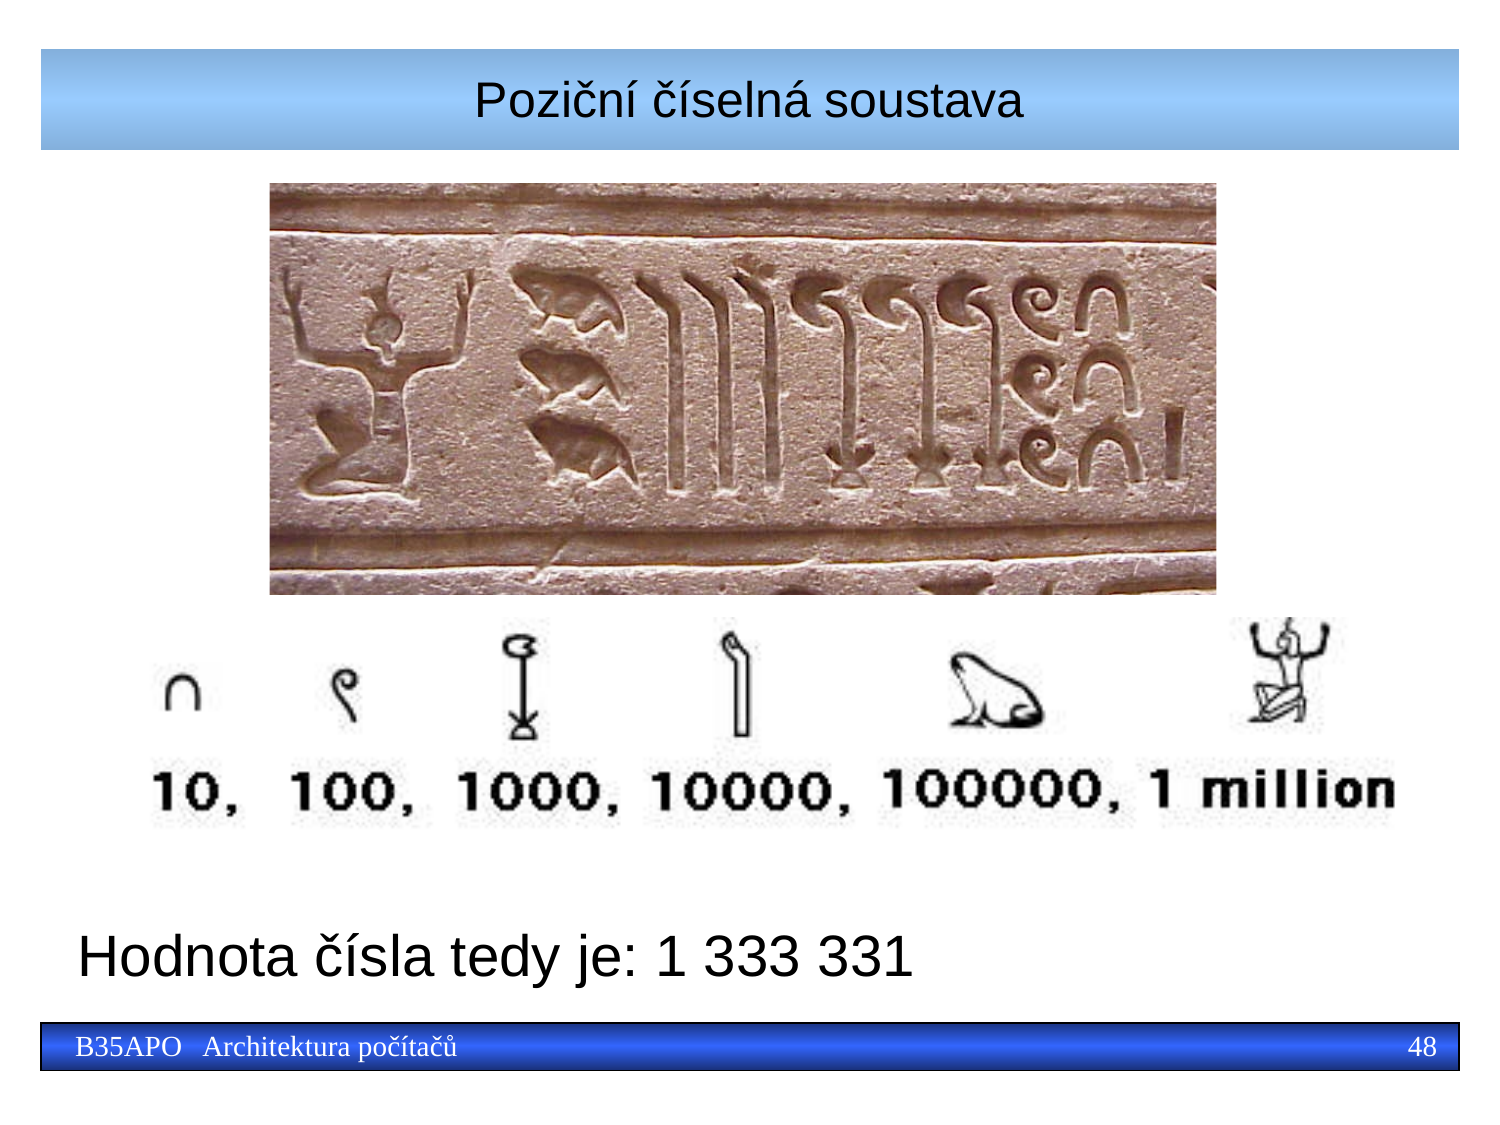

# Poziční číselná soustava
Hodnota čísla tedy je: 1 333 331
B35APO Architektura počítačů
48